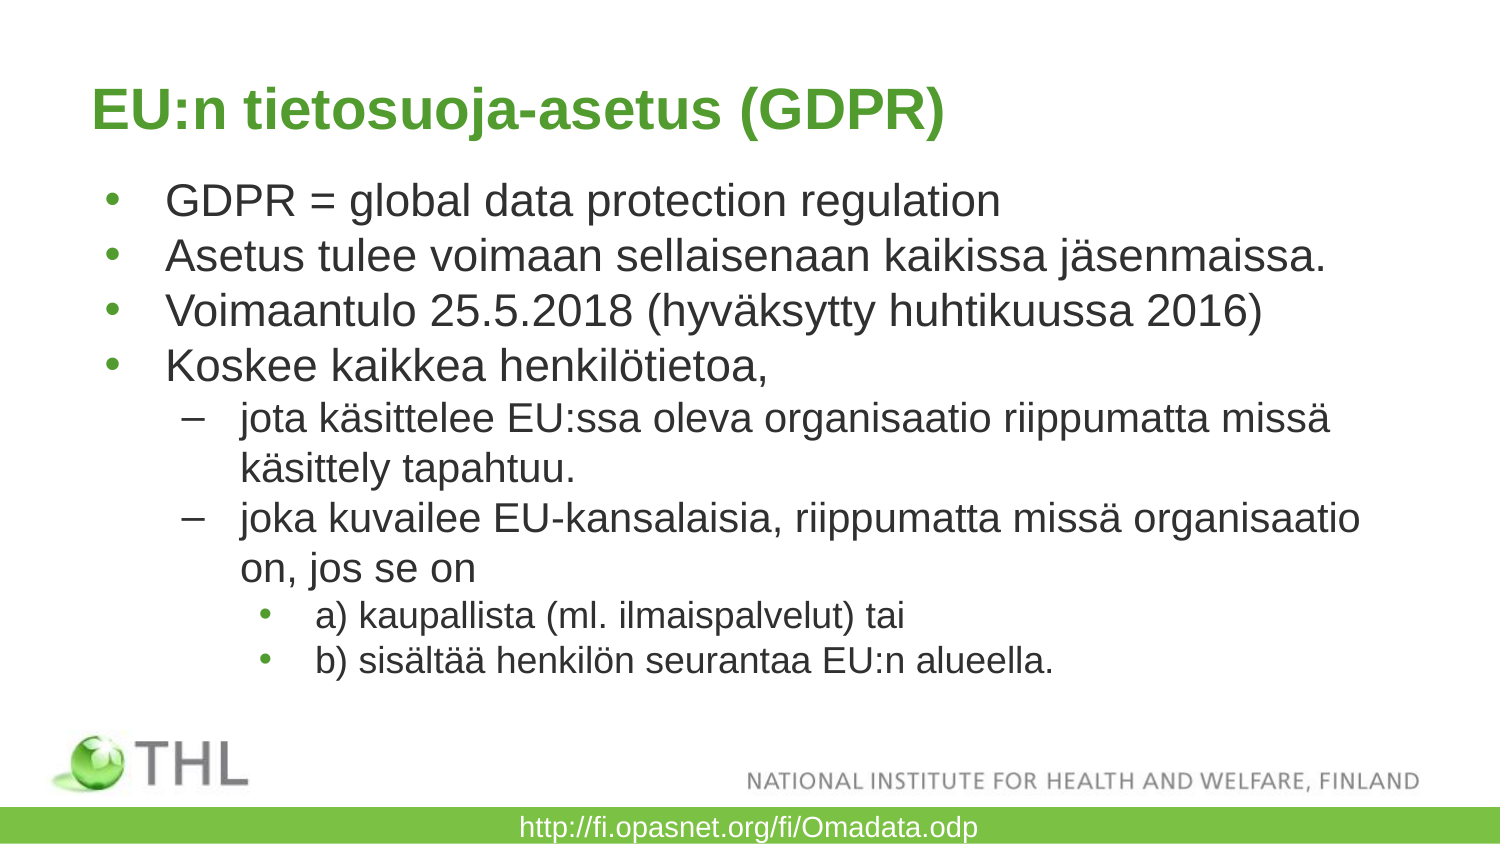

# EU:n tietosuoja-asetus (GDPR)
GDPR = global data protection regulation
Asetus tulee voimaan sellaisenaan kaikissa jäsenmaissa.
Voimaantulo 25.5.2018 (hyväksytty huhtikuussa 2016)
Koskee kaikkea henkilötietoa,
jota käsittelee EU:ssa oleva organisaatio riippumatta missä käsittely tapahtuu.
joka kuvailee EU-kansalaisia, riippumatta missä organisaatio on, jos se on
a) kaupallista (ml. ilmaispalvelut) tai
b) sisältää henkilön seurantaa EU:n alueella.